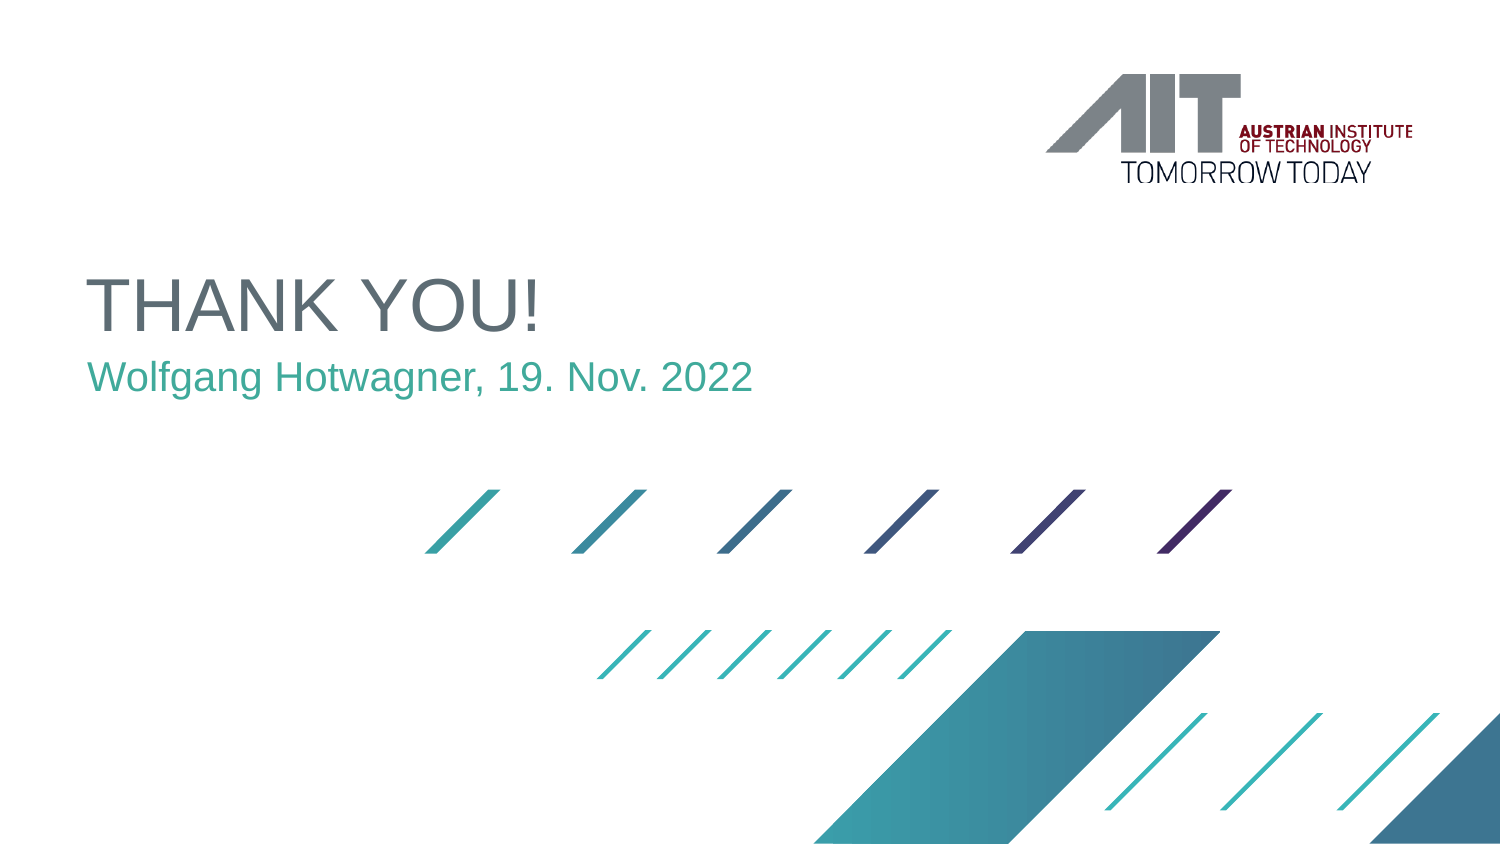

# Thank you!
Wolfgang Hotwagner, 19. Nov. 2022